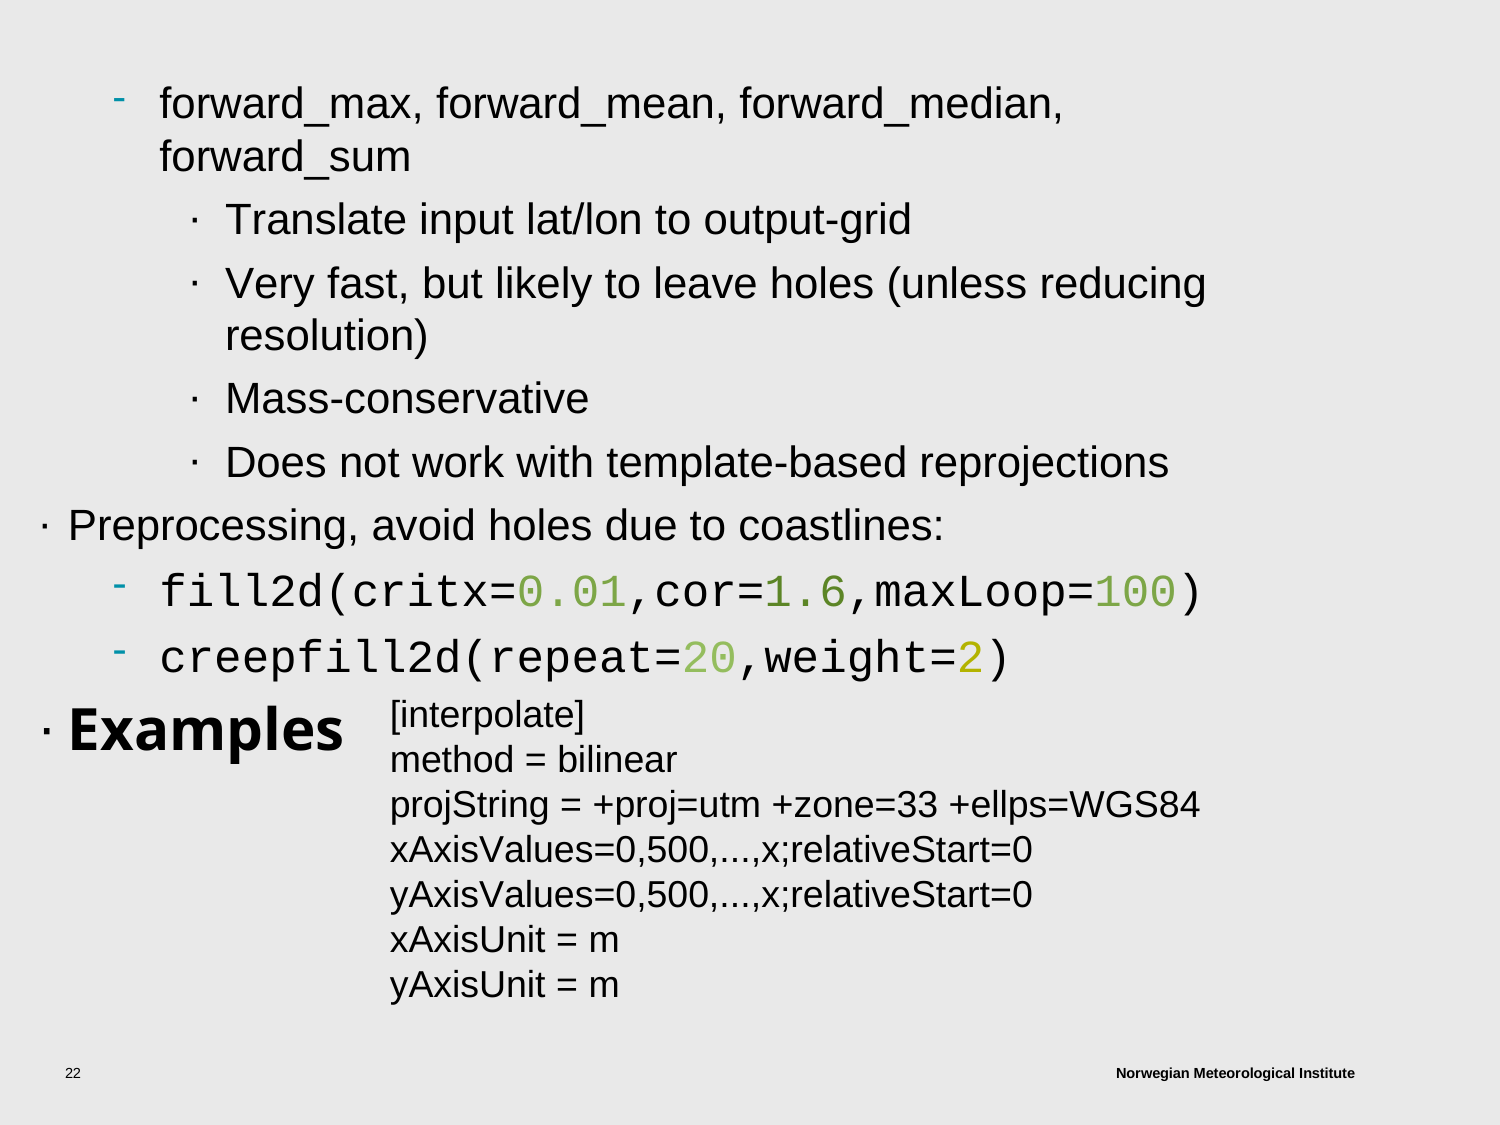

# forward_max, forward_mean, forward_median, forward_sum
Translate input lat/lon to output-grid
Very fast, but likely to leave holes (unless reducing resolution)
Mass-conservative
Does not work with template-based reprojections
Preprocessing, avoid holes due to coastlines:
fill2d(critx=0.01,cor=1.6,maxLoop=100)
creepfill2d(repeat=20,weight=2)
Examples
[interpolate]
method = bilinear
projString = +proj=utm +zone=33 +ellps=WGS84
xAxisValues=0,500,...,x;relativeStart=0
yAxisValues=0,500,...,x;relativeStart=0
xAxisUnit = m
yAxisUnit = m